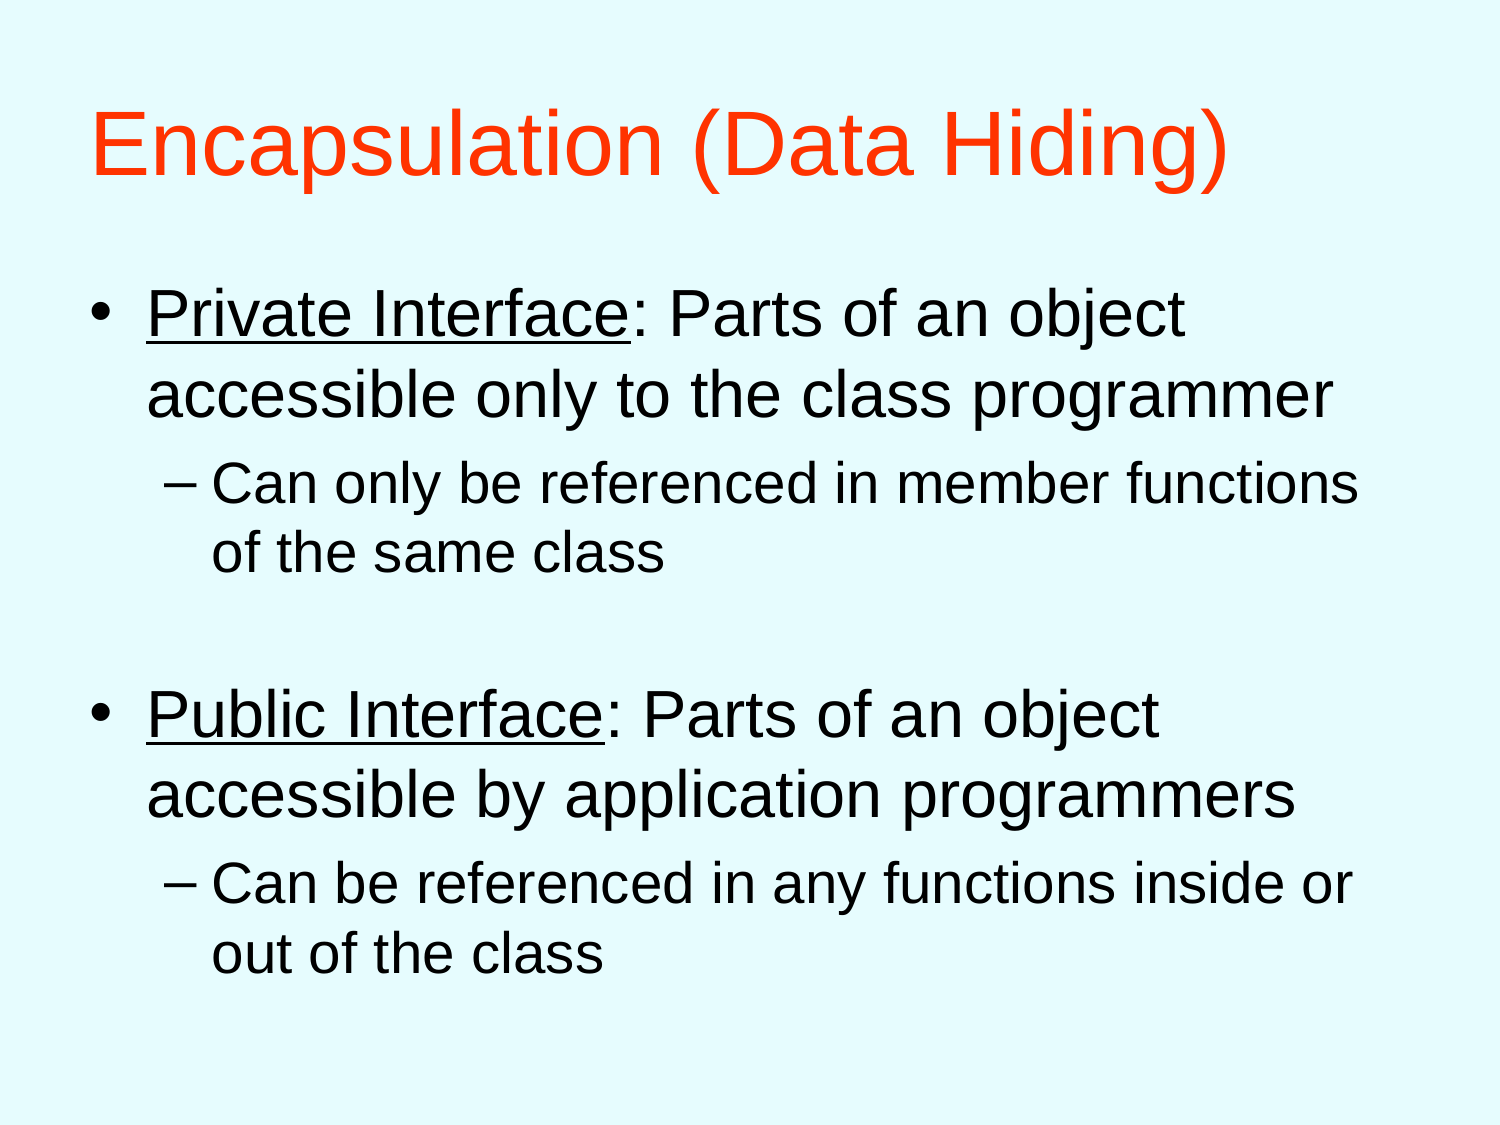

# Encapsulation (Data Hiding)
Private Interface: Parts of an object accessible only to the class programmer
Can only be referenced in member functions of the same class
Public Interface: Parts of an object accessible by application programmers
Can be referenced in any functions inside or out of the class